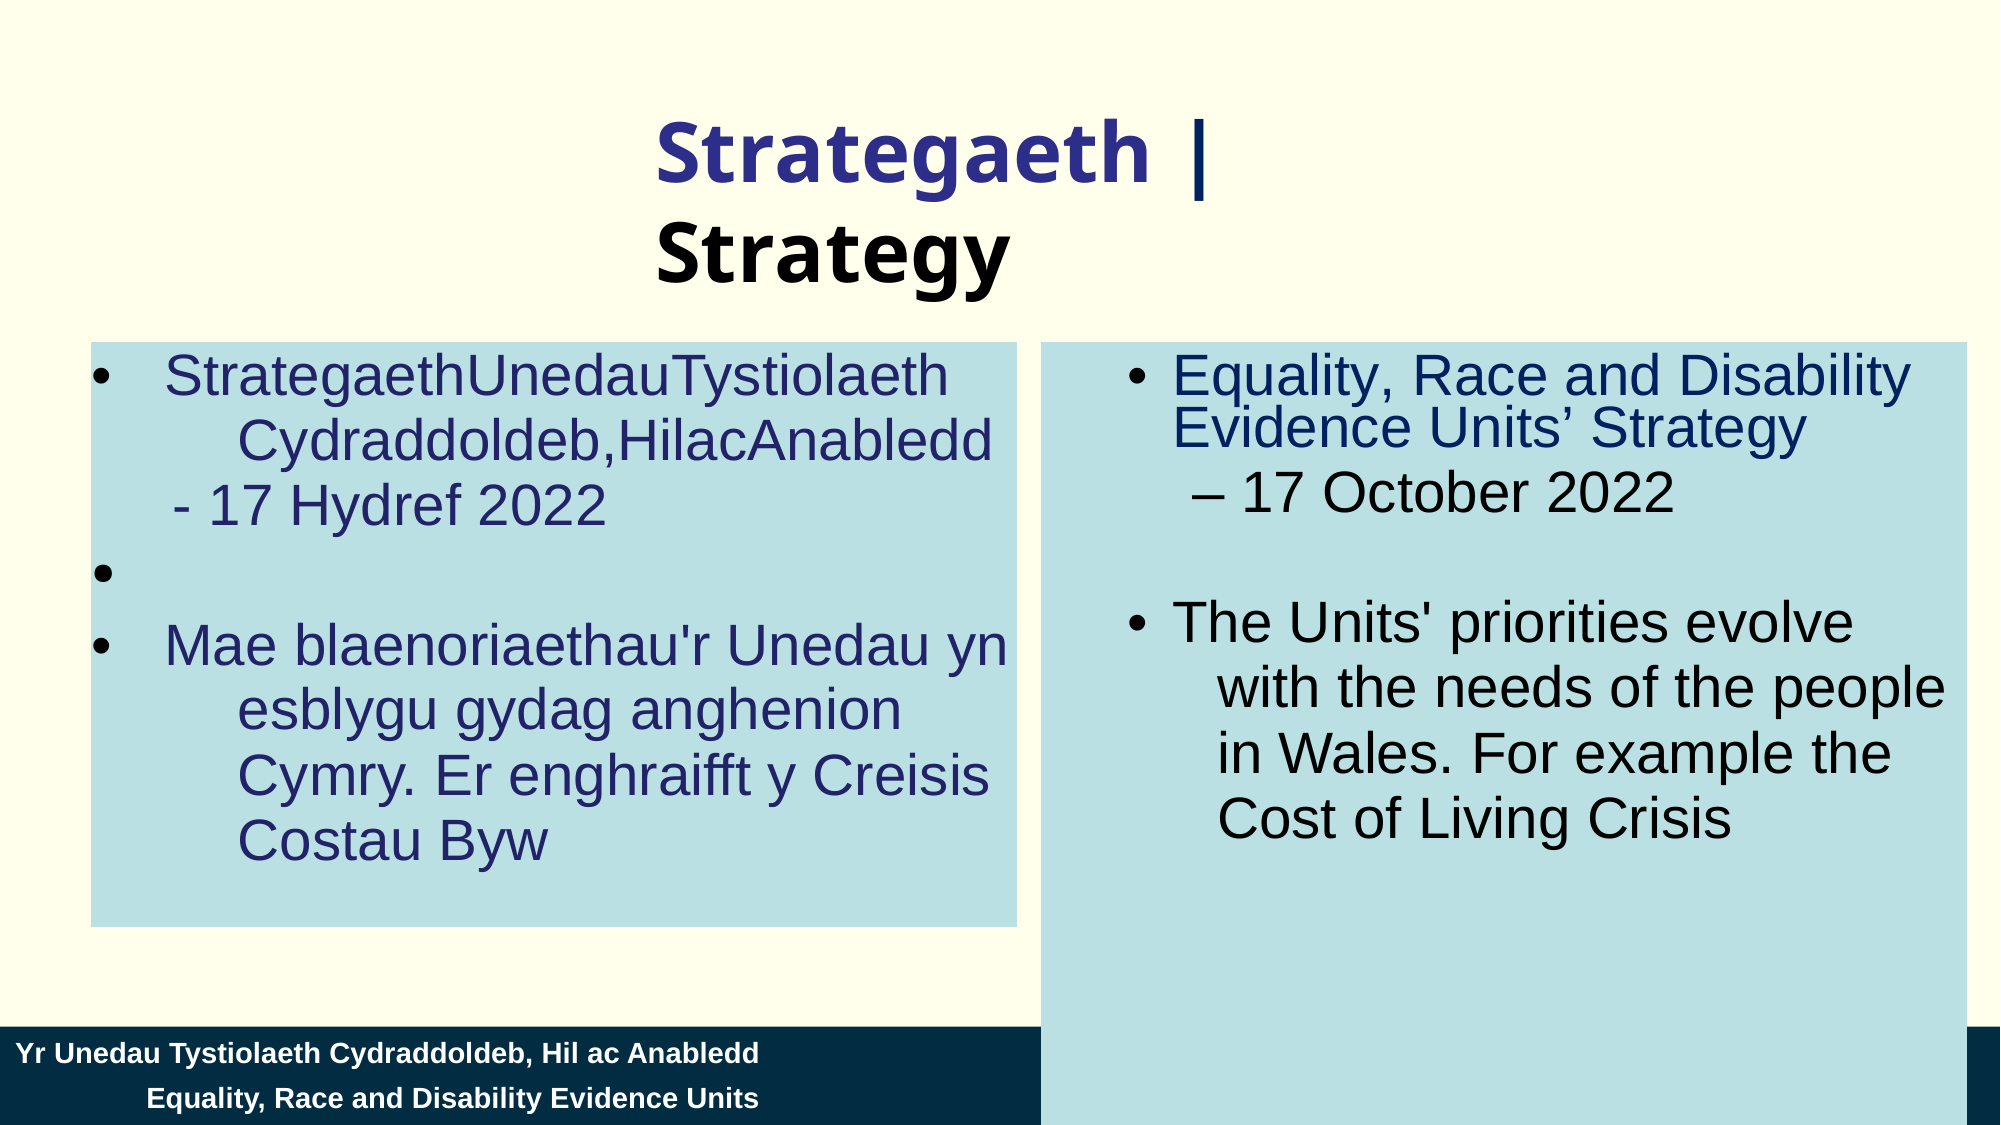

Strategaeth | Strategy
| StrategaethUnedauTystiolaethCydraddoldeb,HilacAnabledd - 17 Hydref 2022 Mae blaenoriaethau'r Unedau yn esblygu gydag anghenion Cymry. Er enghraifft y Creisis Costau Byw |
| --- |
| Equality, Race and Disability Evidence Units’ Strategy – 17 October 2022 The Units' priorities evolve with the needs of the people in Wales. For example the Cost of Living Crisis |
| --- |
| |
Yr Unedau Tystiolaeth Cydraddoldeb, Hil ac Anabledd
Equality, Race and Disability Evidence Units